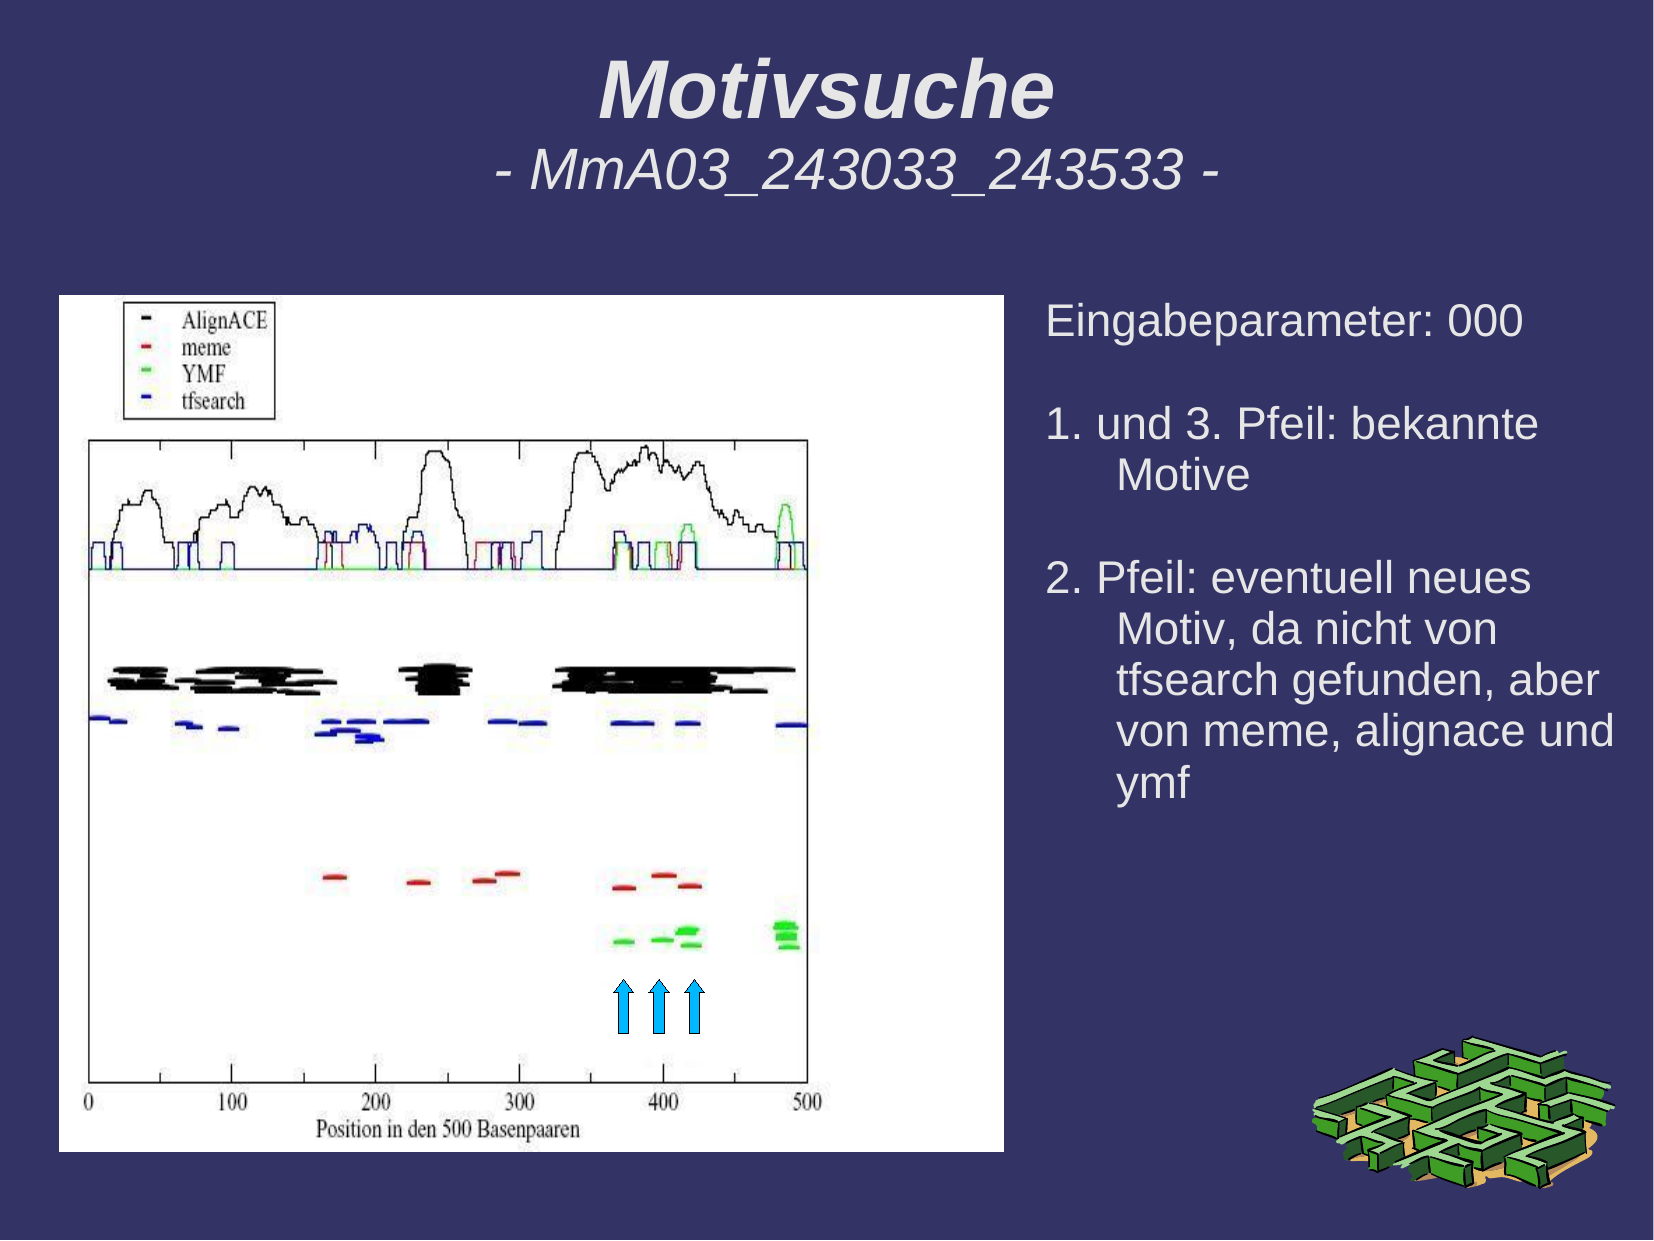

# Motivsuche - MmA03_243033_243533 -
Eingabeparameter: 000
1. und 3. Pfeil: bekannte Motive
2. Pfeil: eventuell neues Motiv, da nicht von tfsearch gefunden, aber von meme, alignace und ymf